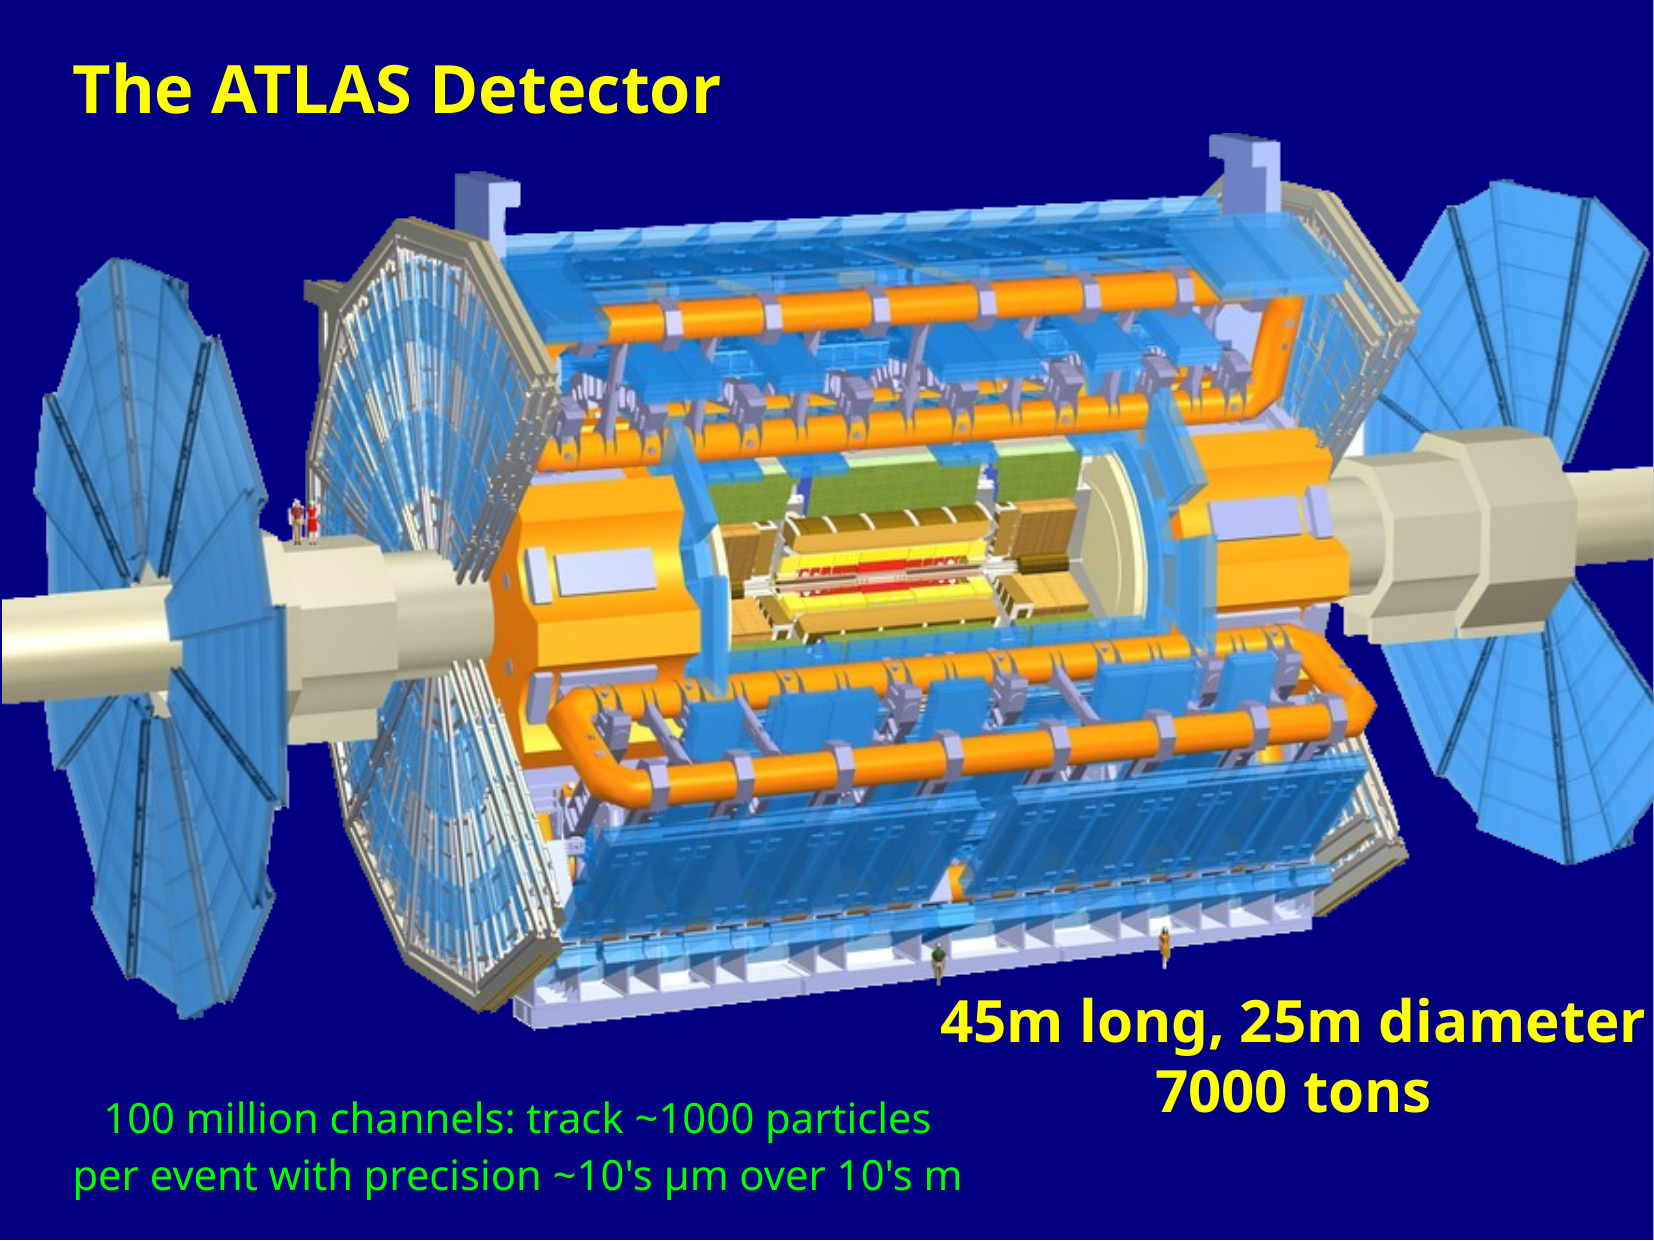

# The ATLAS Detector
45m long, 25m diameter
7000 tons
100 million channels: track ~1000 particles per event with precision ~10's µm over 10's m